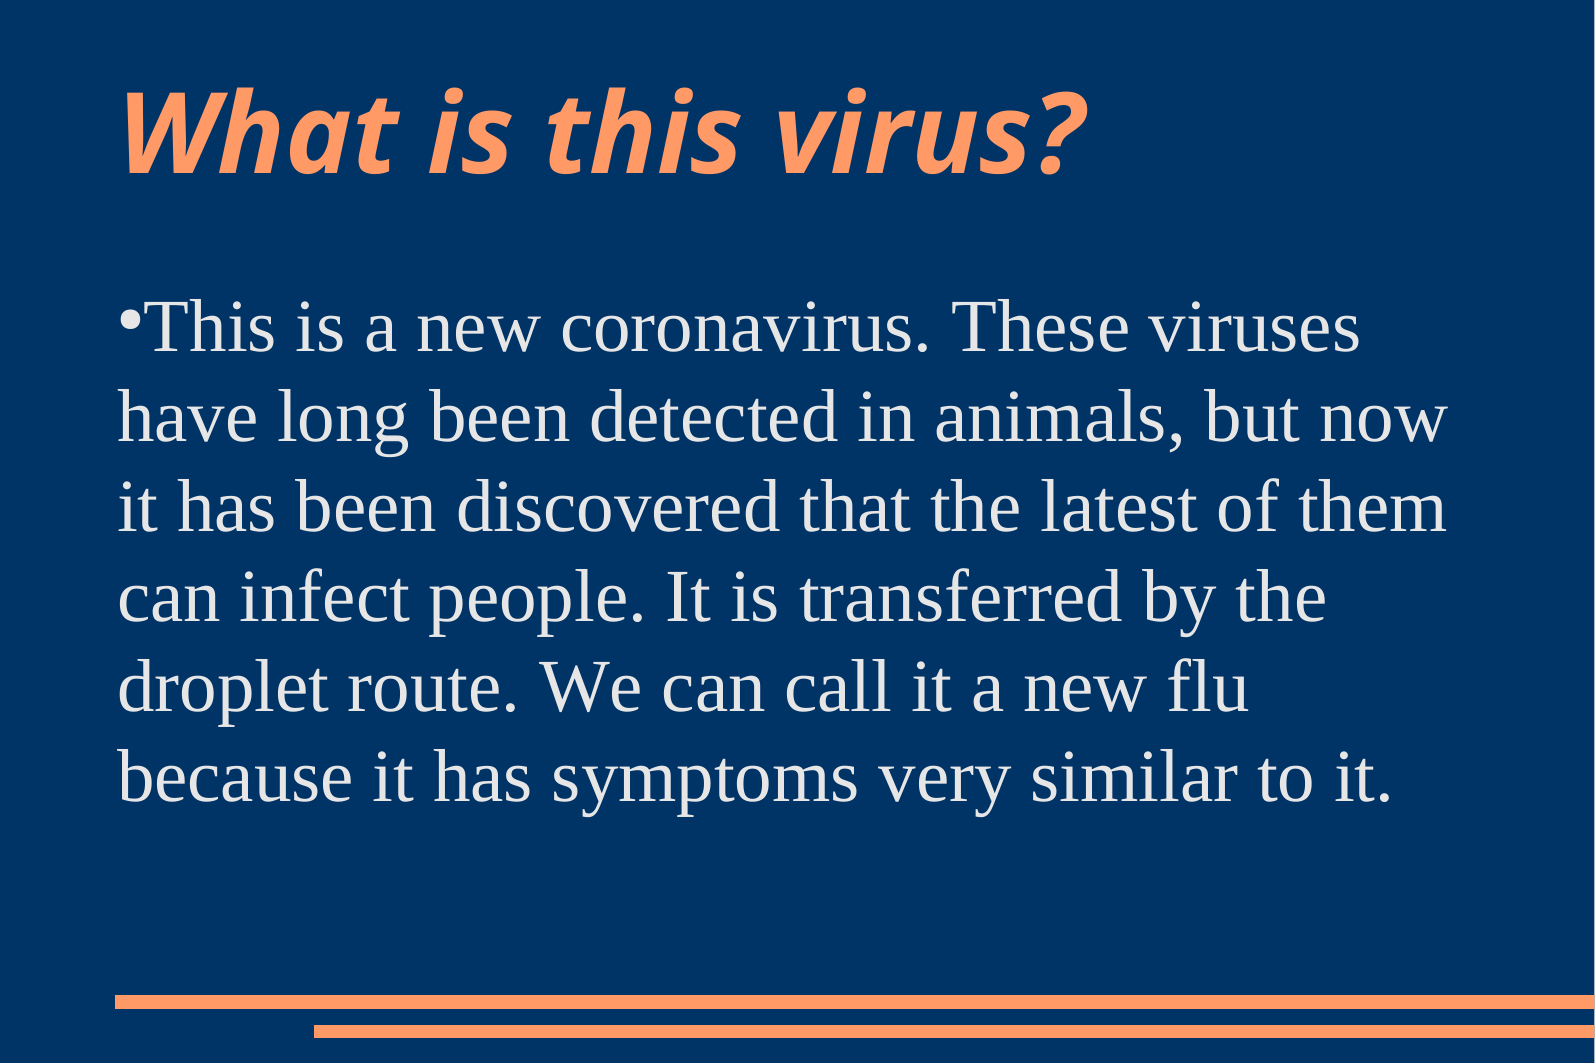

# What is this virus?
This is a new coronavirus. These viruses have long been detected in animals, but now it has been discovered that the latest of them can infect people. It is transferred by the droplet route. We can call it a new flu because it has symptoms very similar to it.